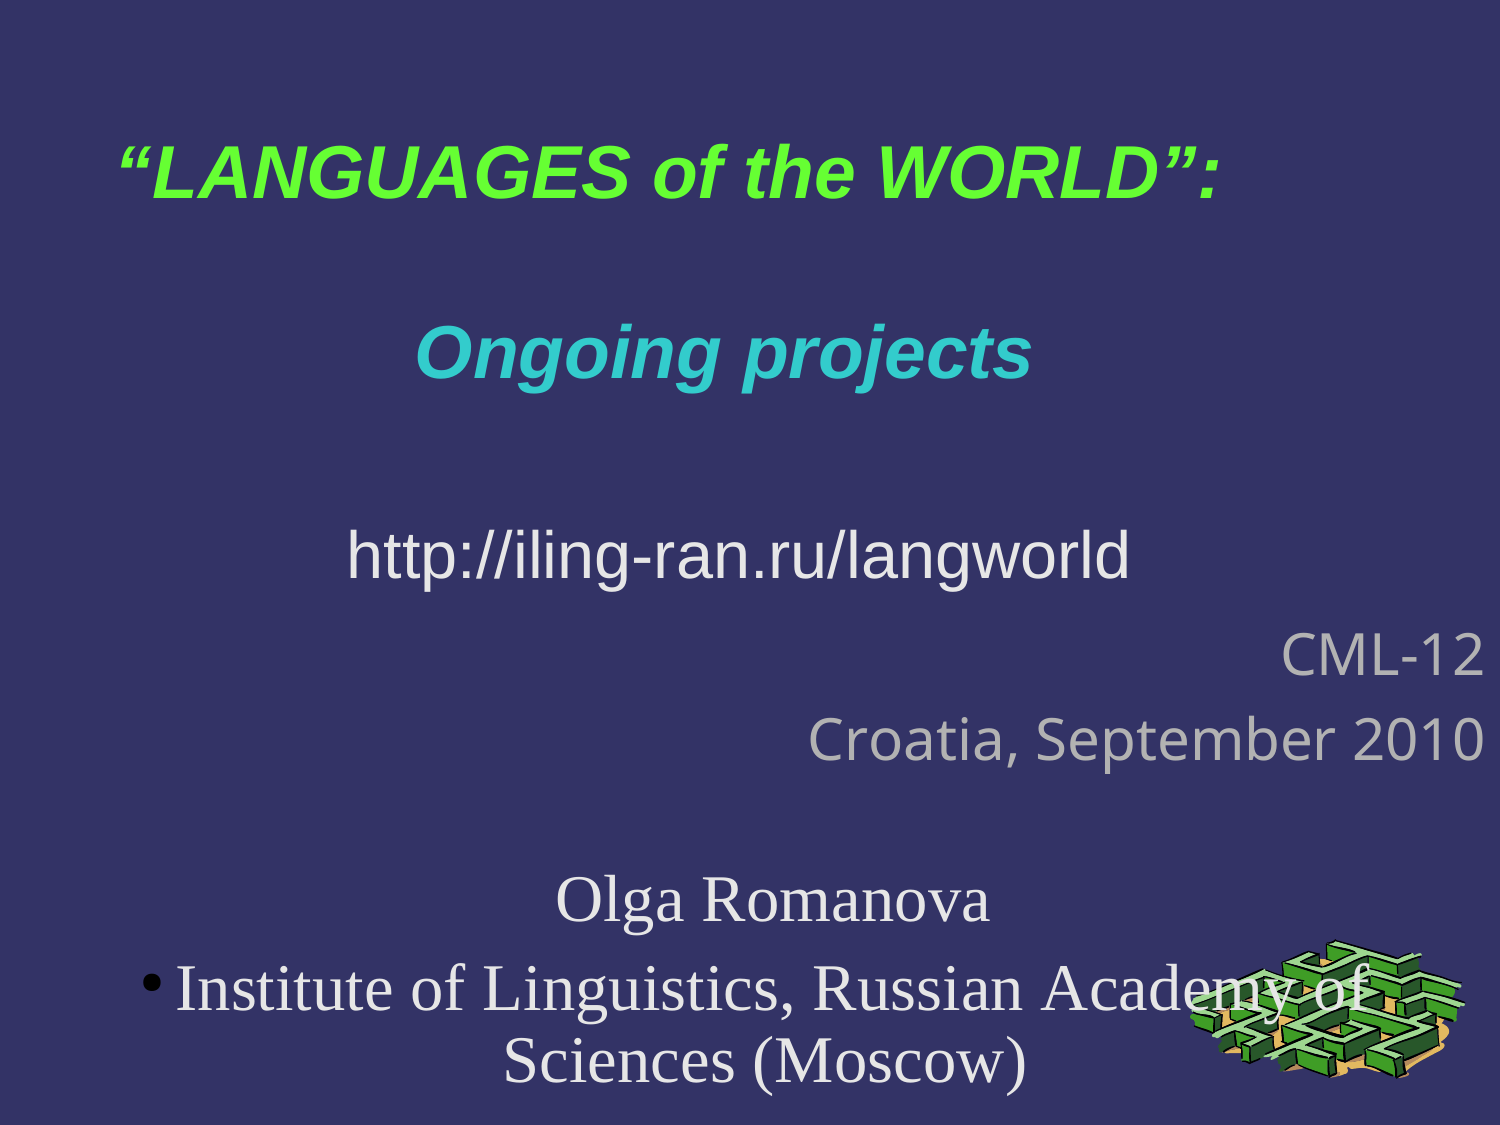

# “LANGUAGES of the WORLD”: Ongoing projects
http://iling-ran.ru/langworld
CML-12
Croatia, September 2010
Olga Romanova
Institute of Linguistics, Russian Academy of Sciences (Moscow)